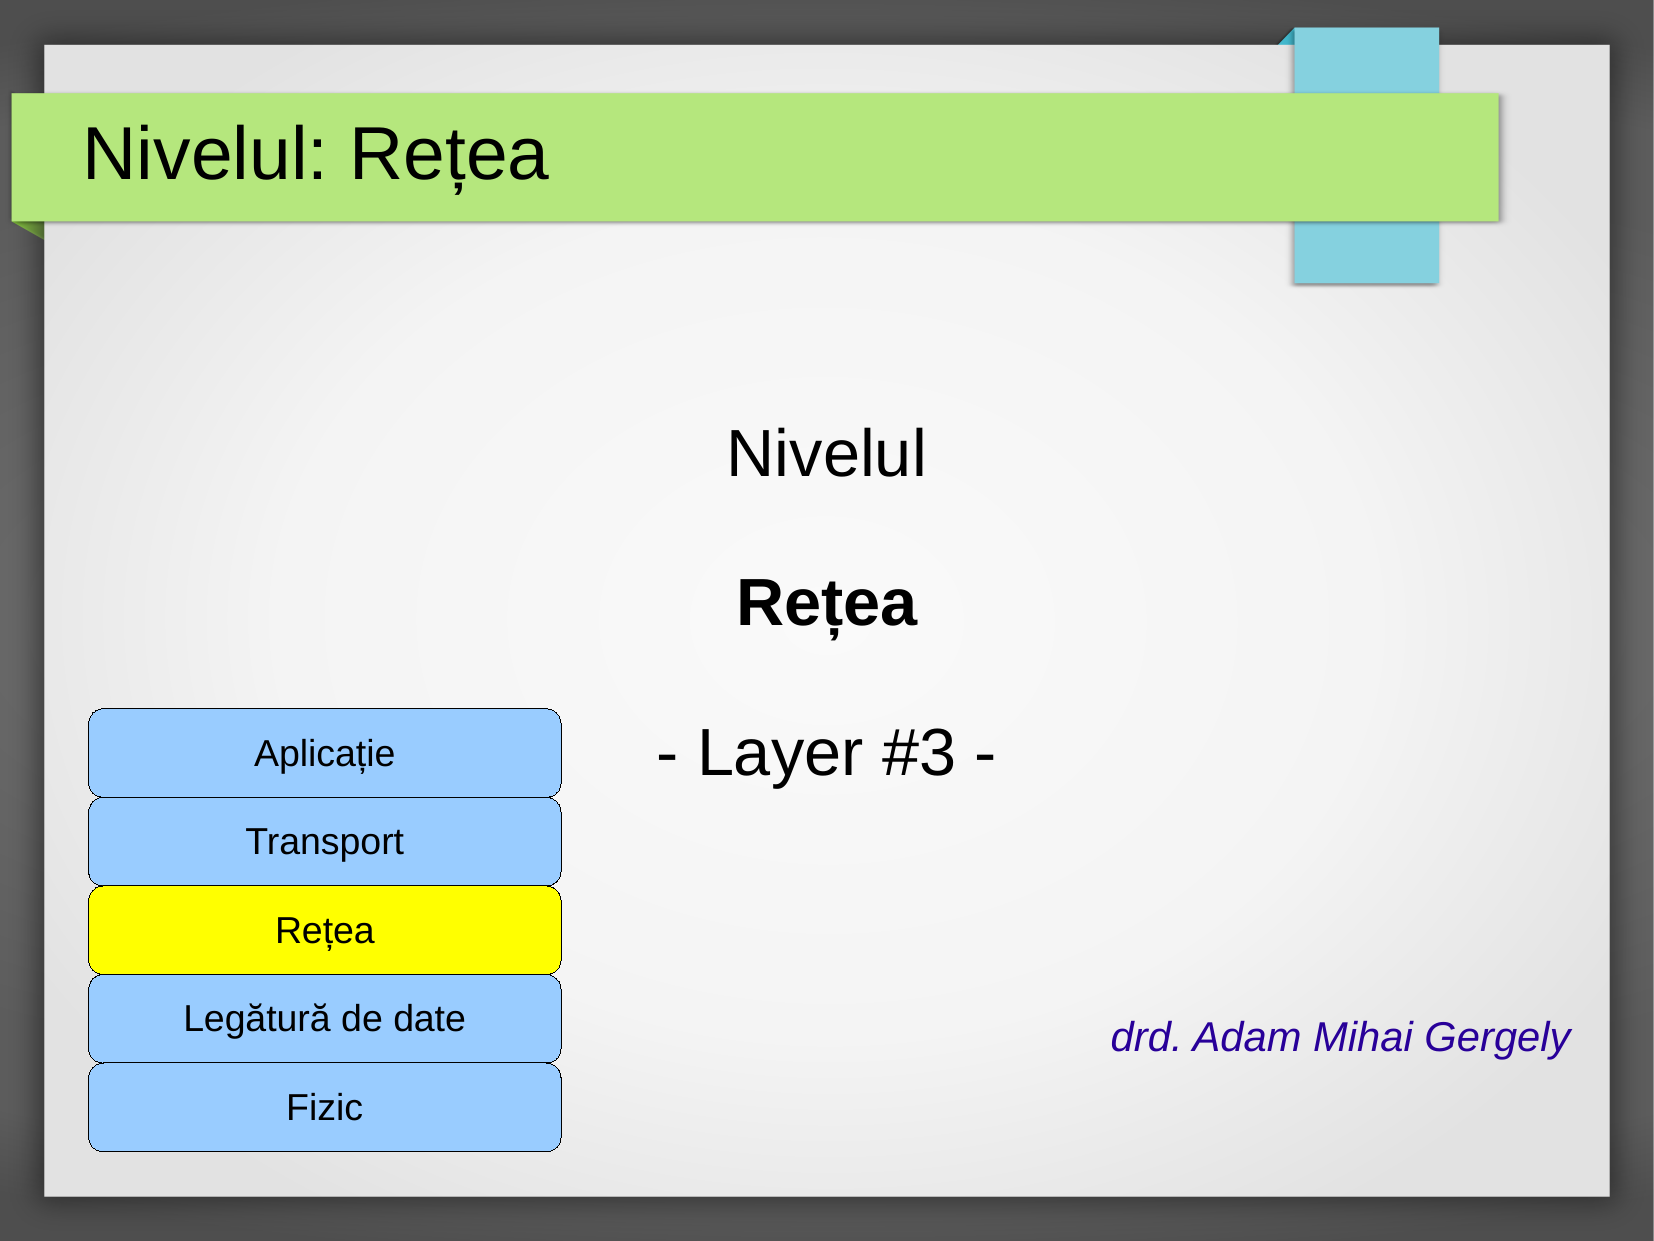

# Nivelul: Rețea
Nivelul
Rețea
- Layer #3 -
drd. Adam Mihai Gergely
Aplicație
Transport
Rețea
Legătură de date
Fizic